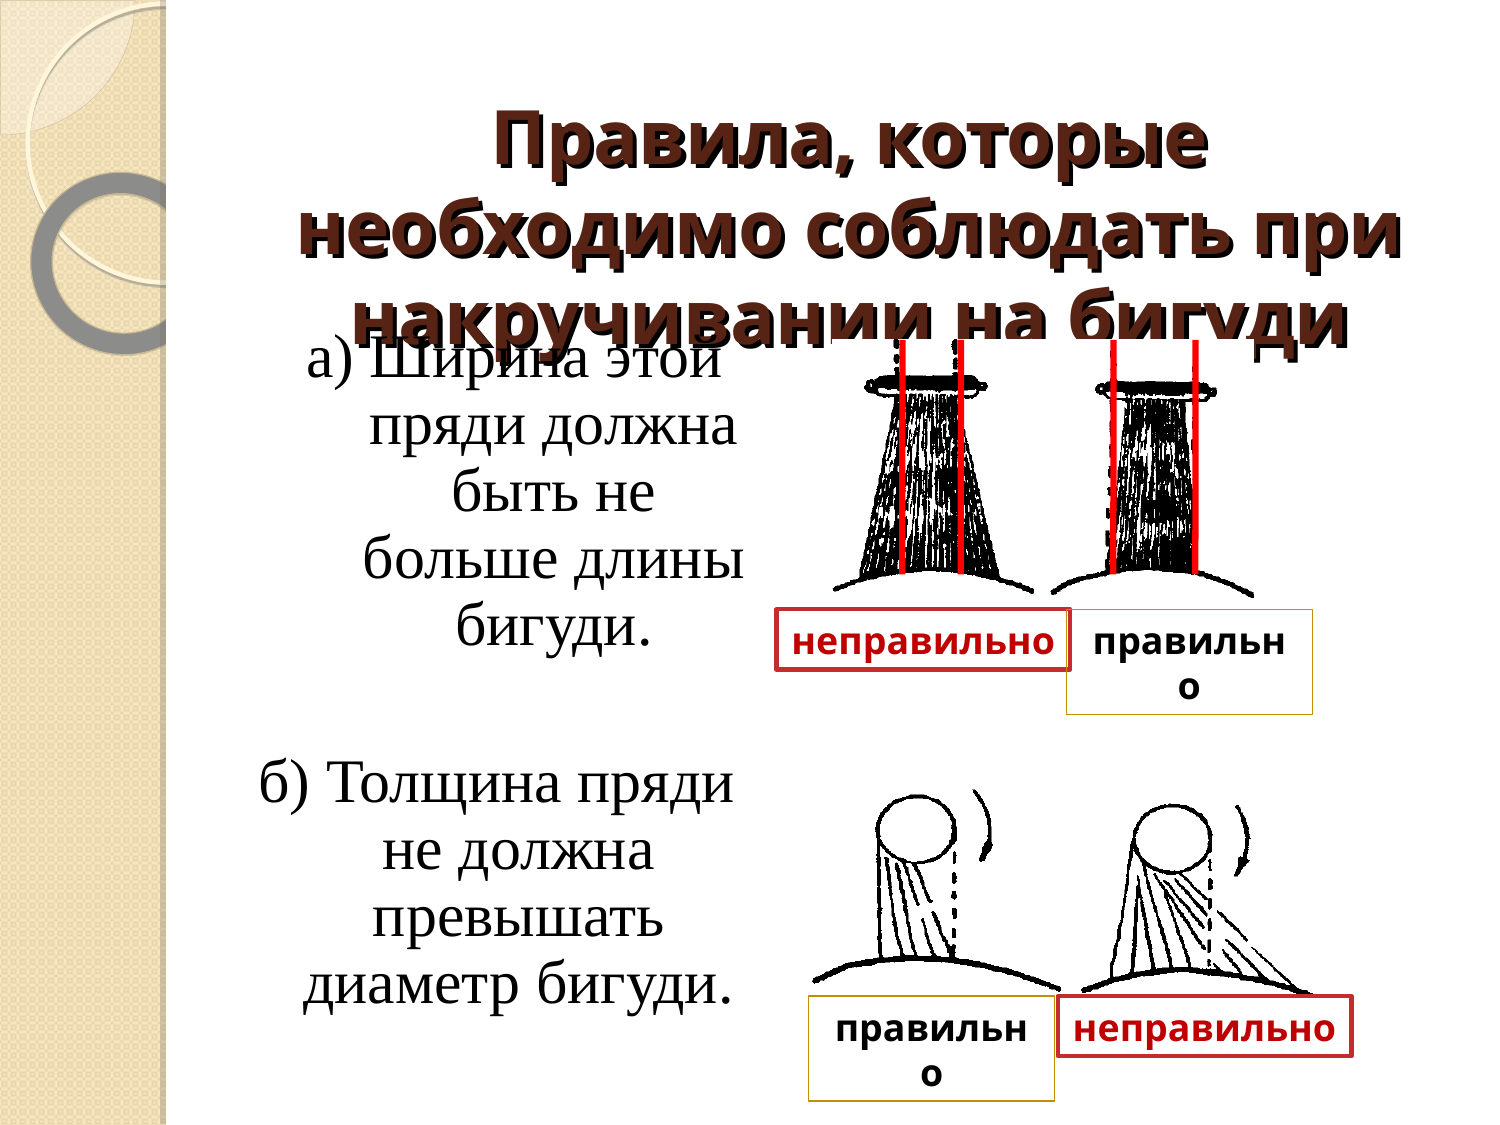

# Правила, которые необходимо соблюдать при накручивании на бигуди
а) Ширина этой пряди должна быть не больше длины бигуди.
б) Толщина пряди не должна превышать диаметр бигуди.
неправильно
правильно
правильно
неправильно